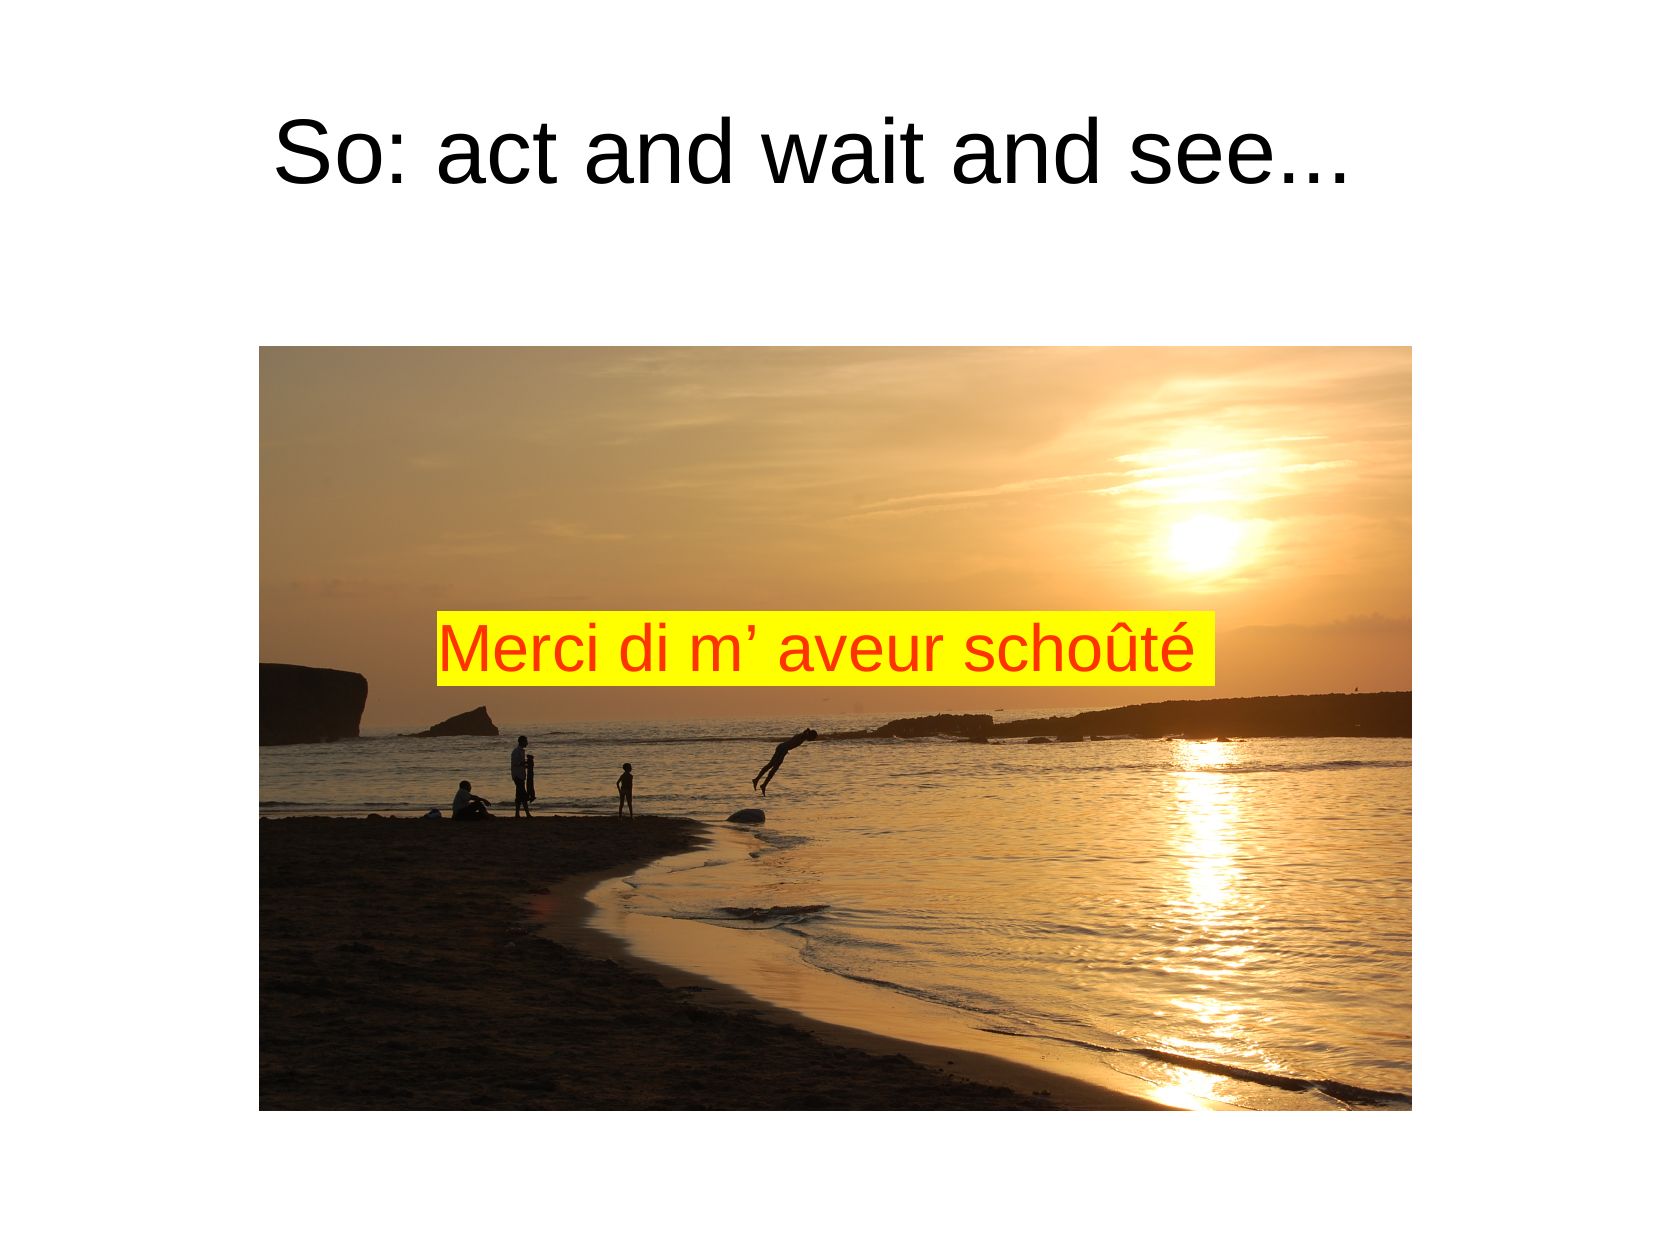

# So: act and wait and see...
Merci di m’ aveur schoûté